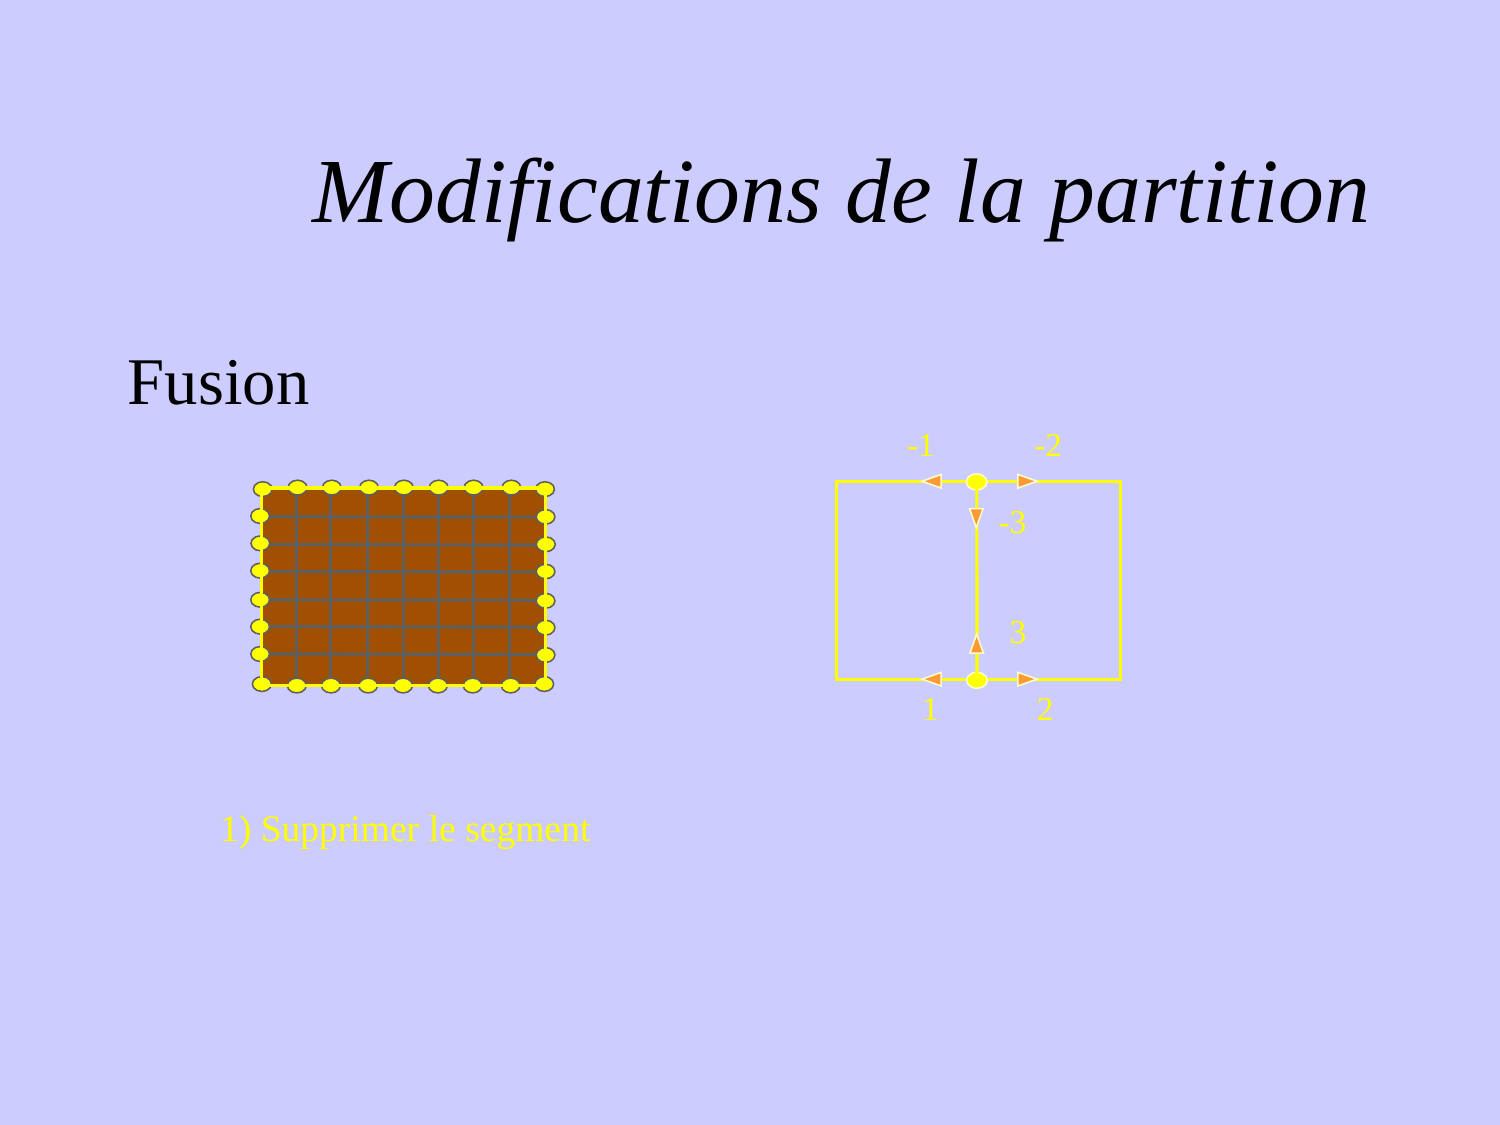

# Modifications de la partition
Fusion
-1
-2
1
2
-3
3
1) Supprimer le segment